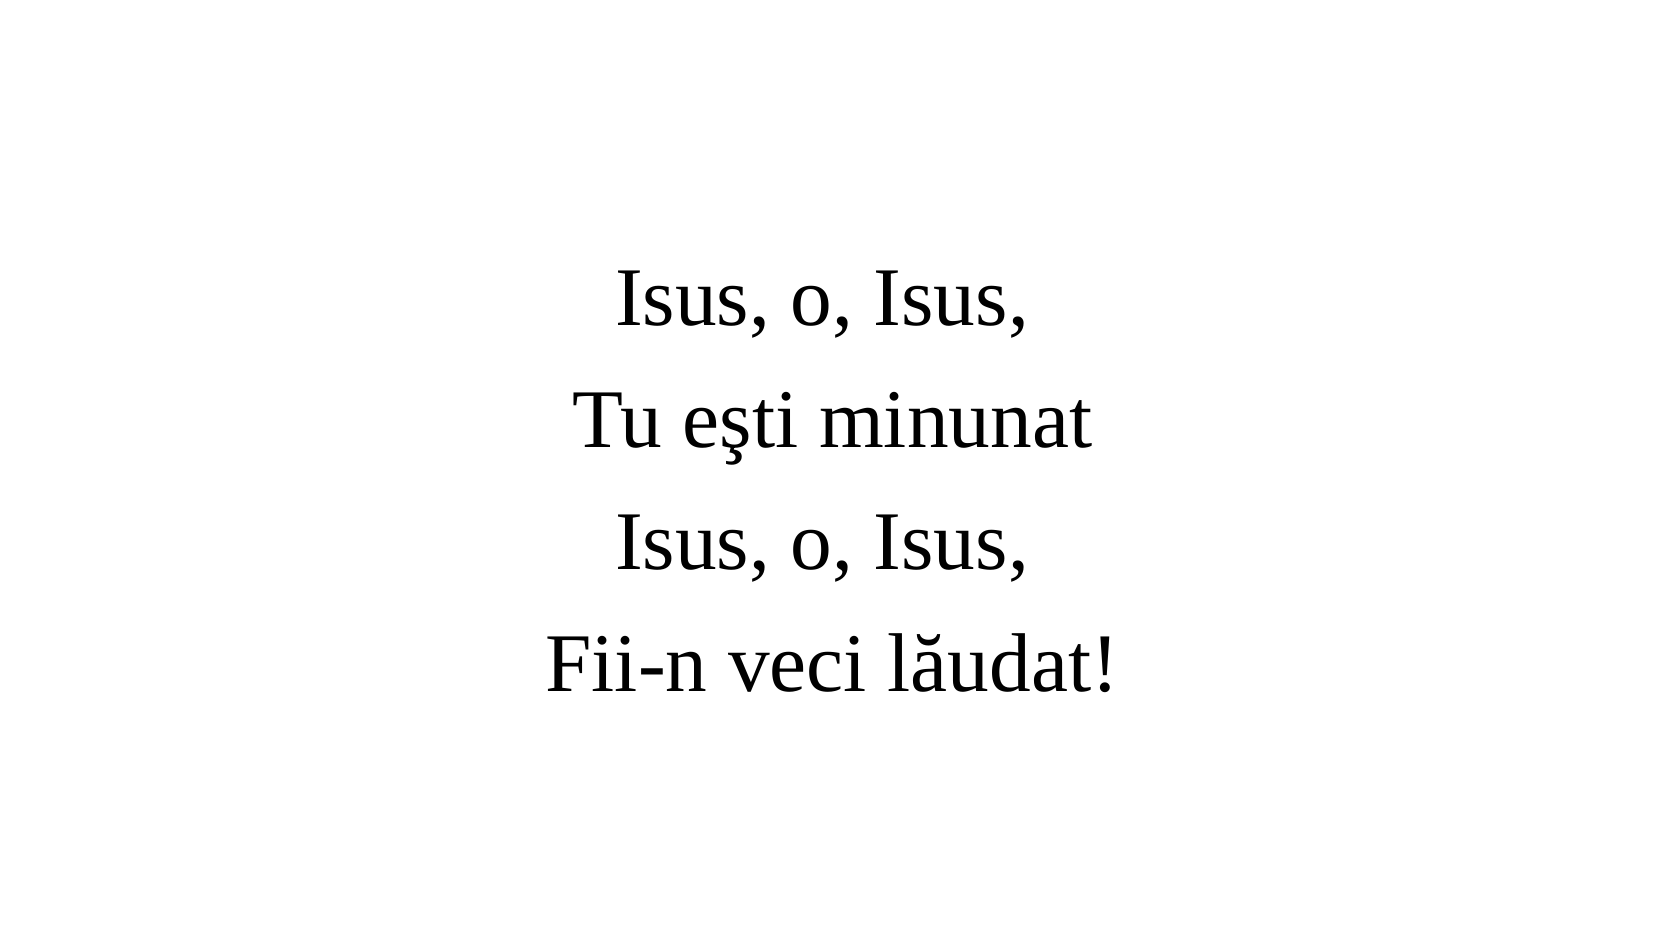

# Isus, o, Isus,
Tu eşti minunat
Isus, o, Isus,
Fii-n veci lăudat!